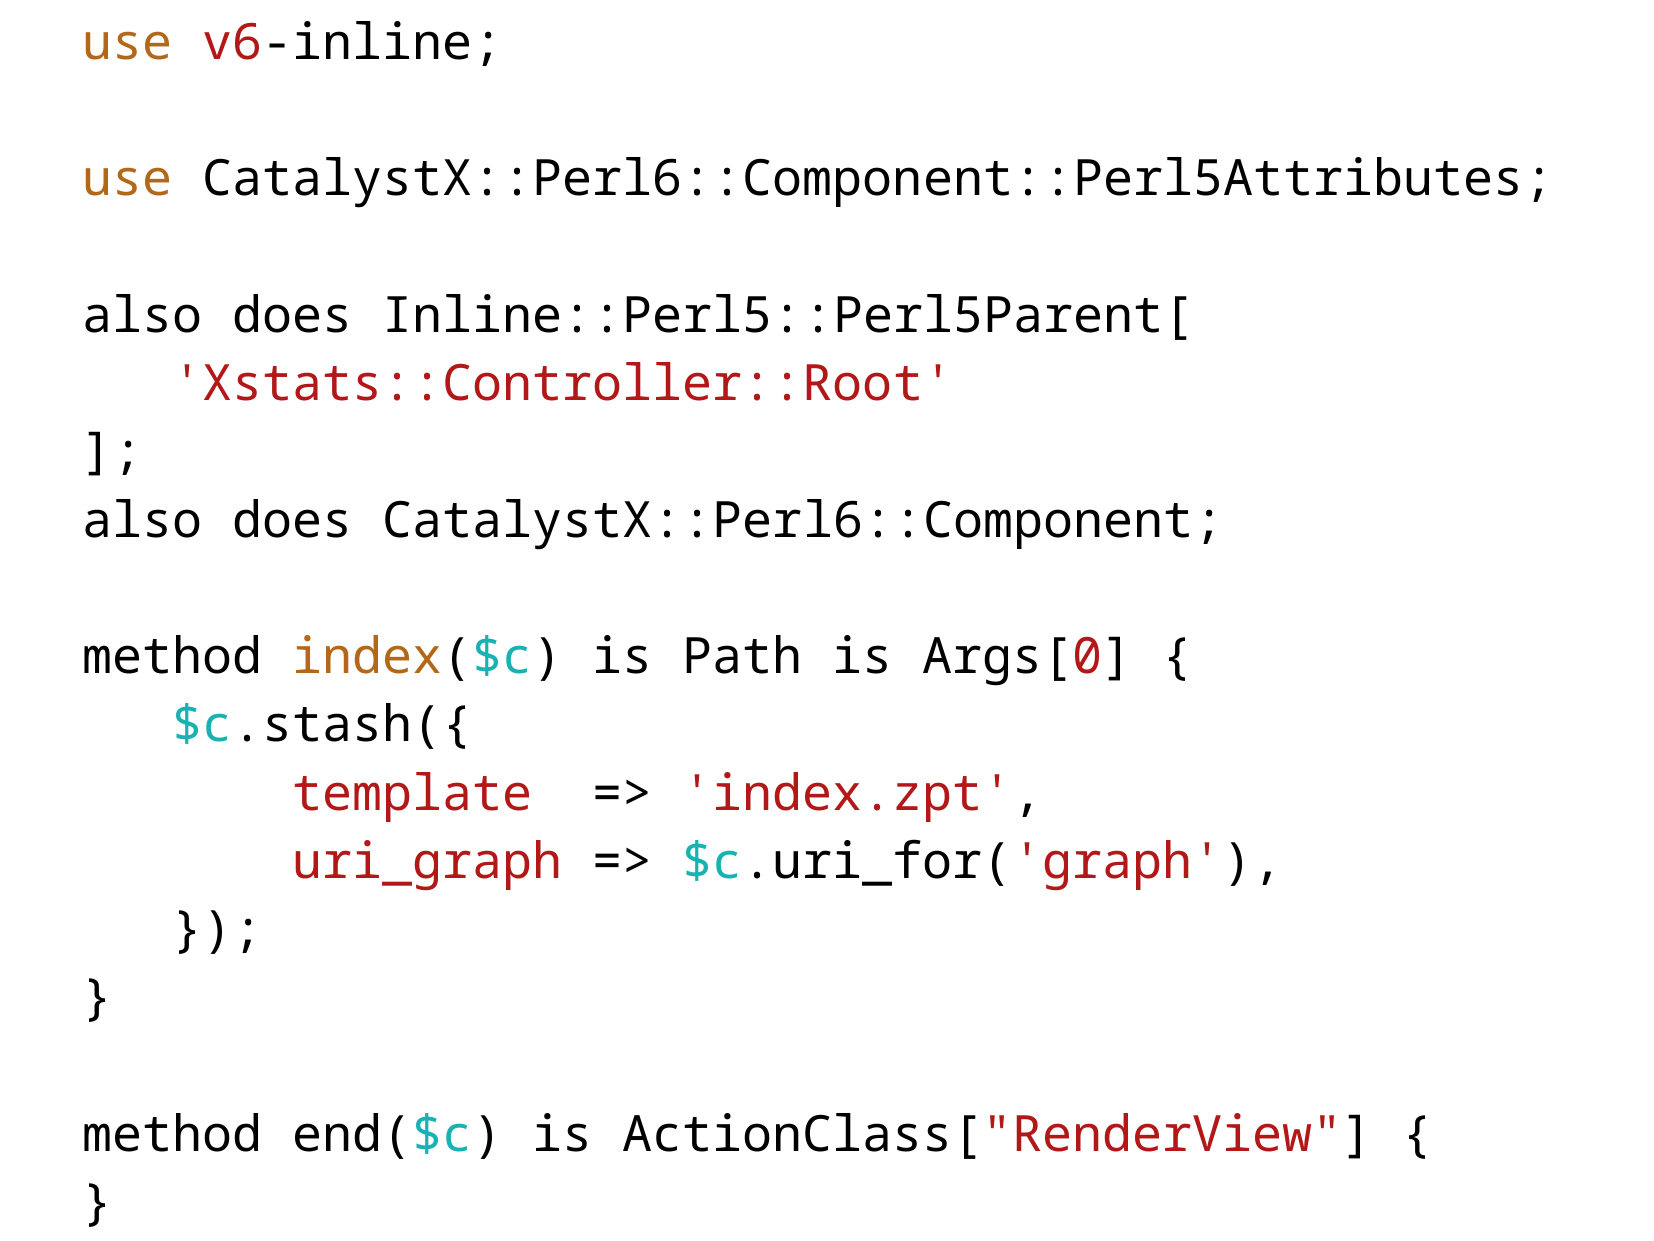

# use v6-inline; use CatalystX::Perl6::Component::Perl5Attributes; also does Inline::Perl5::Perl5Parent[ 'Xstats::Controller::Root' ]; also does CatalystX::Perl6::Component; method index($c) is Path is Args[0] {    $c.stash({        template  => 'index.zpt',        uri_graph => $c.uri_for('graph'),    });   }     method end($c) is ActionClass["RenderView"] { }